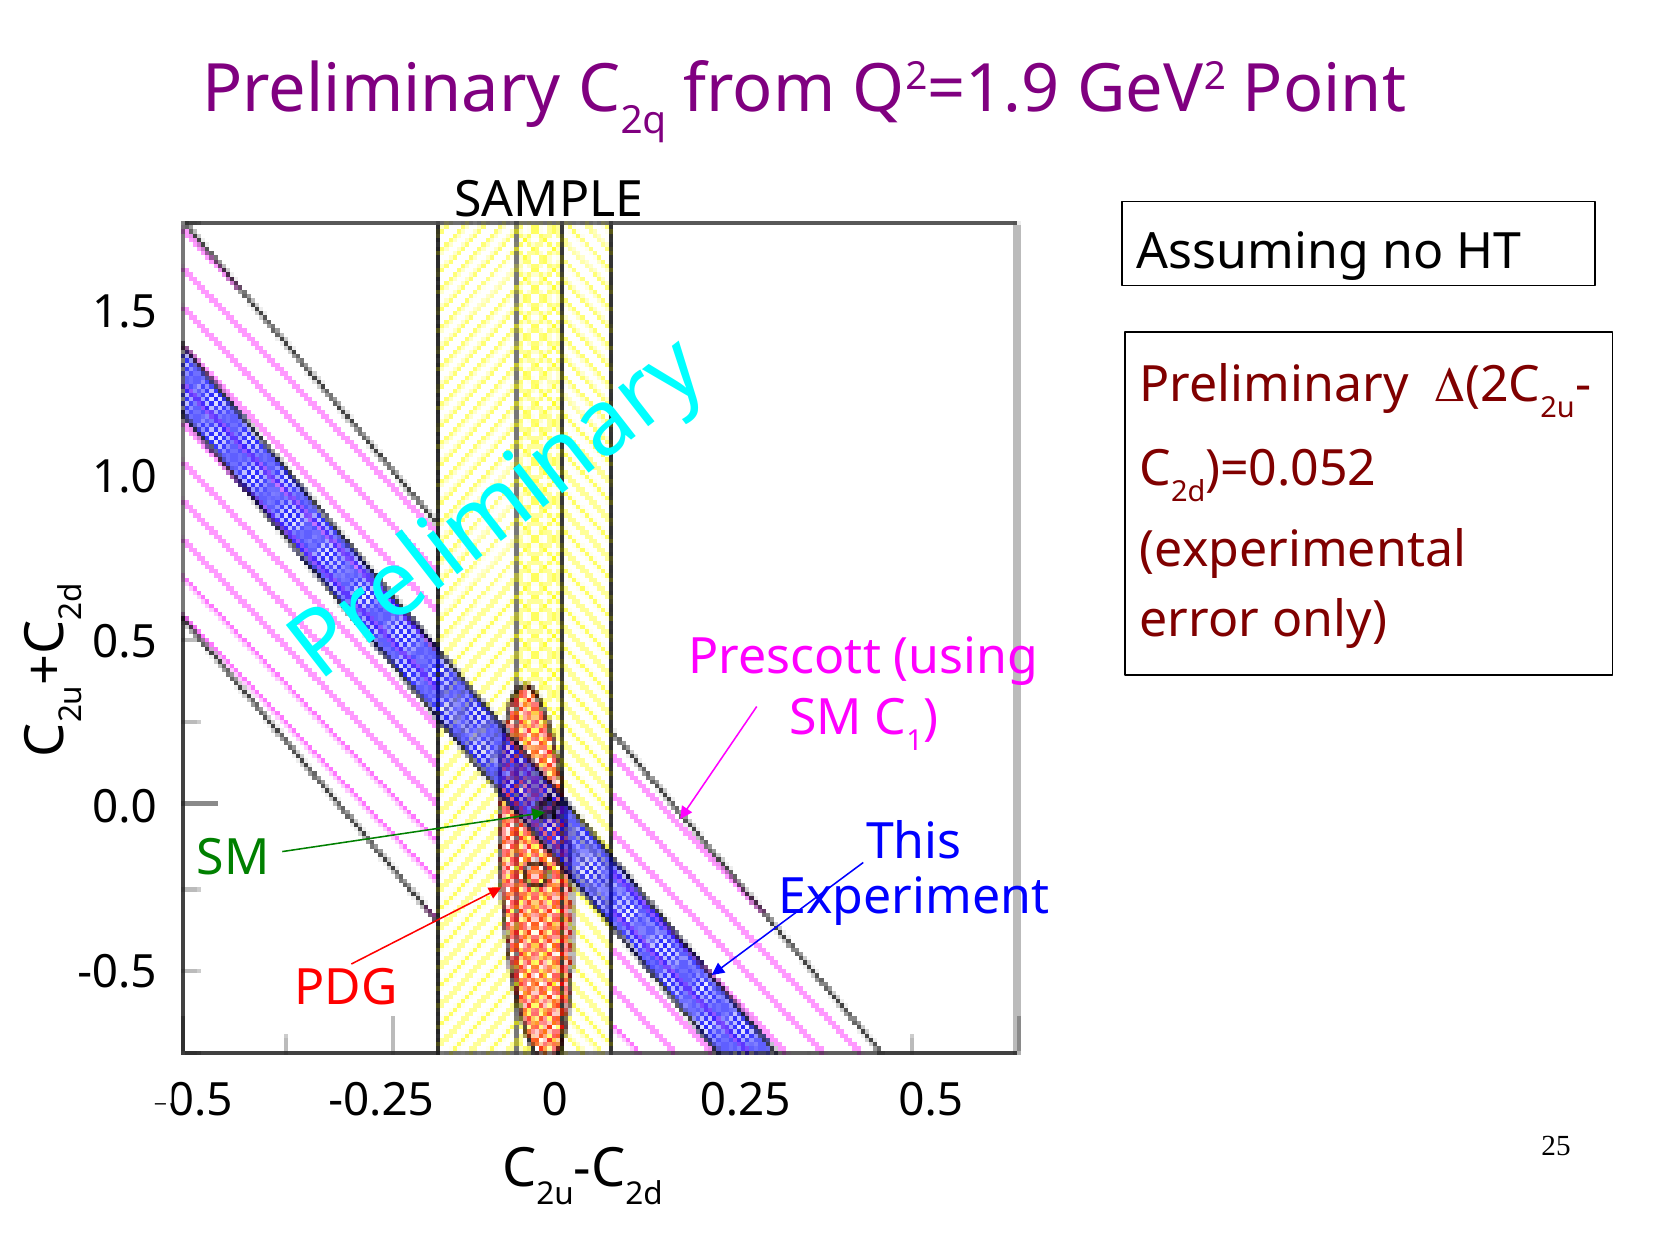

Preliminary C2q from Q2=1.9 GeV2 Point
SAMPLE
Preliminary
Prescott (using SM C1)
SM
This Experiment
Assuming no HT
1.5
1.0
0.5
0.0
-0.5
Preliminary (2C2u-C2d)=0.052 (experimental error only)
C2u+C2d
PDG
-0.5 -0.25 0 0.25 0.5
C2u-C2d
25